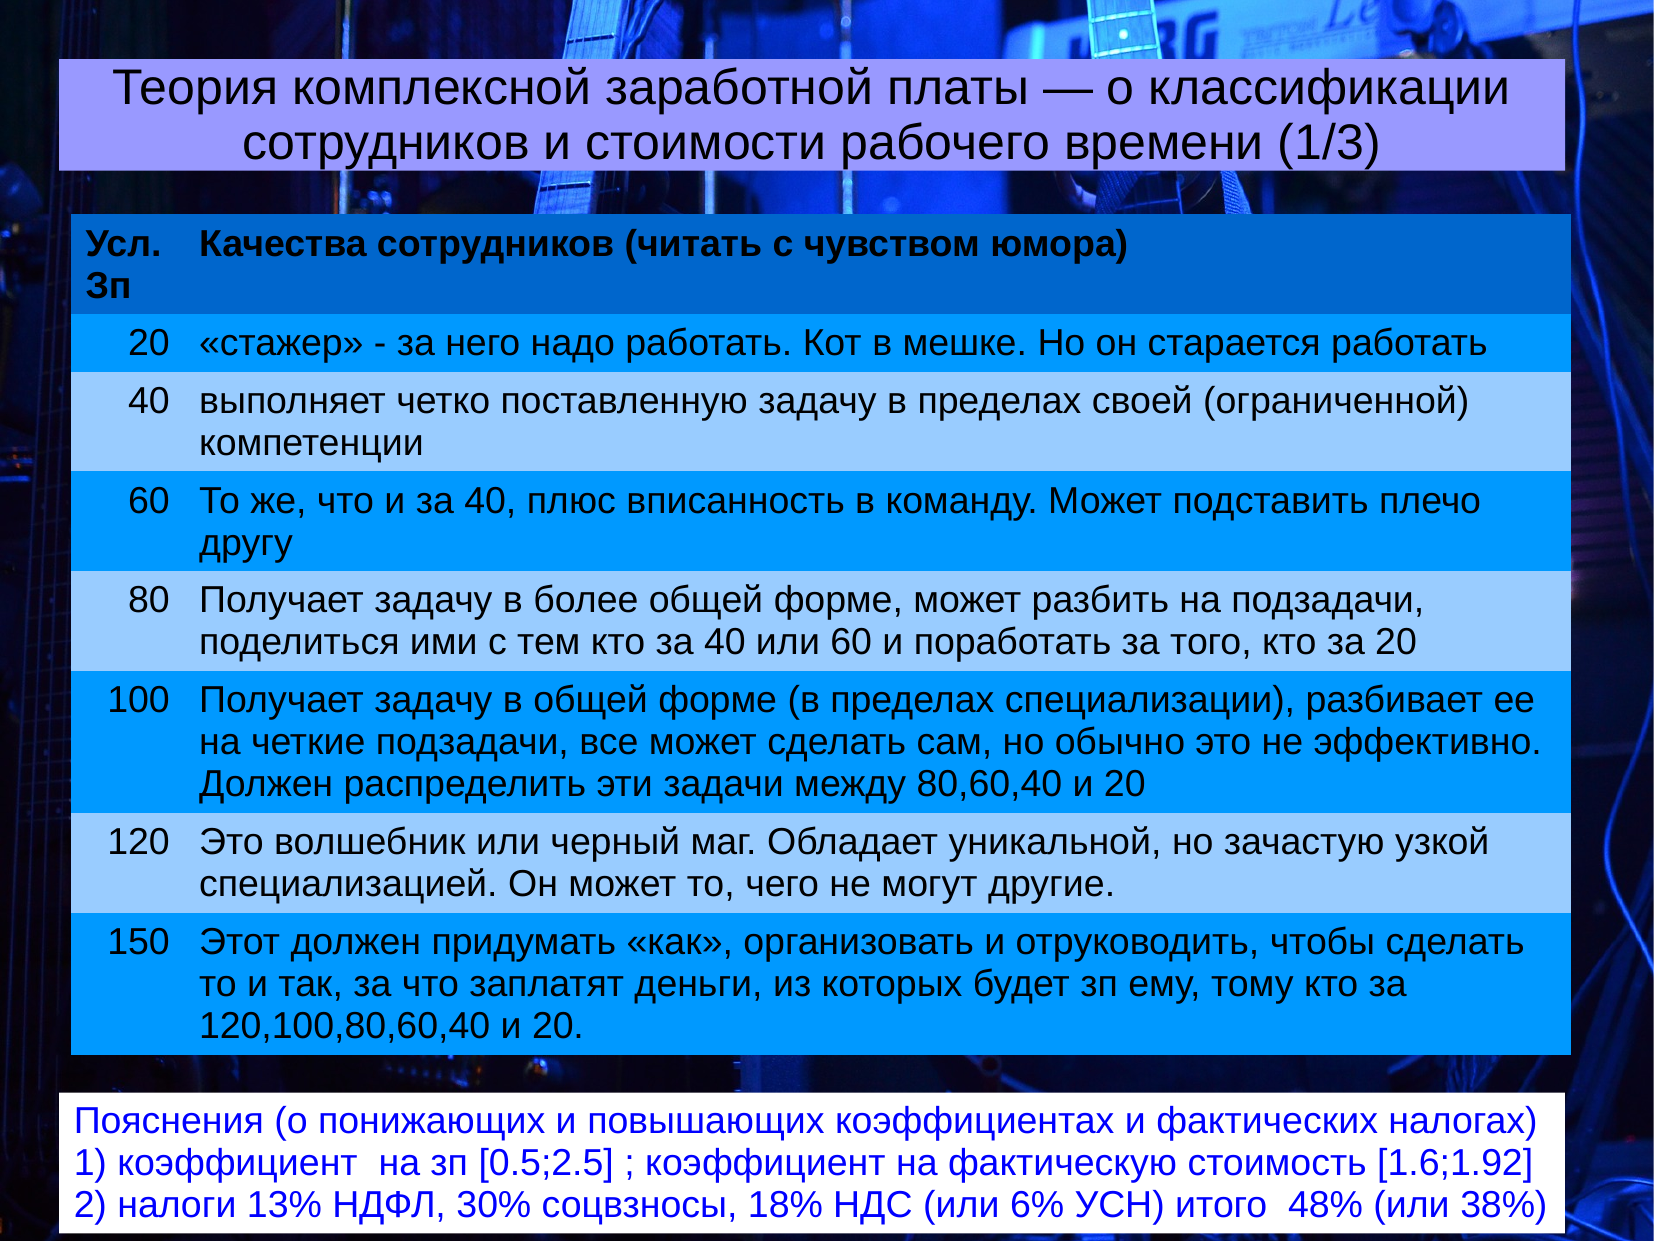

# Теория комплексной заработной платы — о классификации сотрудников и стоимости рабочего времени (1/3)
| Усл. Зп | Качества сотрудников (читать с чувством юмора) |
| --- | --- |
| 20 | «стажер» - за него надо работать. Кот в мешке. Но он старается работать |
| 40 | выполняет четко поставленную задачу в пределах своей (ограниченной) компетенции |
| 60 | То же, что и за 40, плюс вписанность в команду. Может подставить плечо другу |
| 80 | Получает задачу в более общей форме, может разбить на подзадачи, поделиться ими с тем кто за 40 или 60 и поработать за того, кто за 20 |
| 100 | Получает задачу в общей форме (в пределах специализации), разбивает ее на четкие подзадачи, все может сделать сам, но обычно это не эффективно. Должен распределить эти задачи между 80,60,40 и 20 |
| 120 | Это волшебник или черный маг. Обладает уникальной, но зачастую узкой специализацией. Он может то, чего не могут другие. |
| 150 | Этот должен придумать «как», организовать и отруководить, чтобы сделать то и так, за что заплатят деньги, из которых будет зп ему, тому кто за 120,100,80,60,40 и 20. |
Пояснения (о понижающих и повышающих коэффициентах и фактических налогах)
1) коэффициент на зп [0.5;2.5] ; коэффициент на фактическую стоимость [1.6;1.92]
2) налоги 13% НДФЛ, 30% соцвзносы, 18% НДС (или 6% УСН) итого 48% (или 38%)